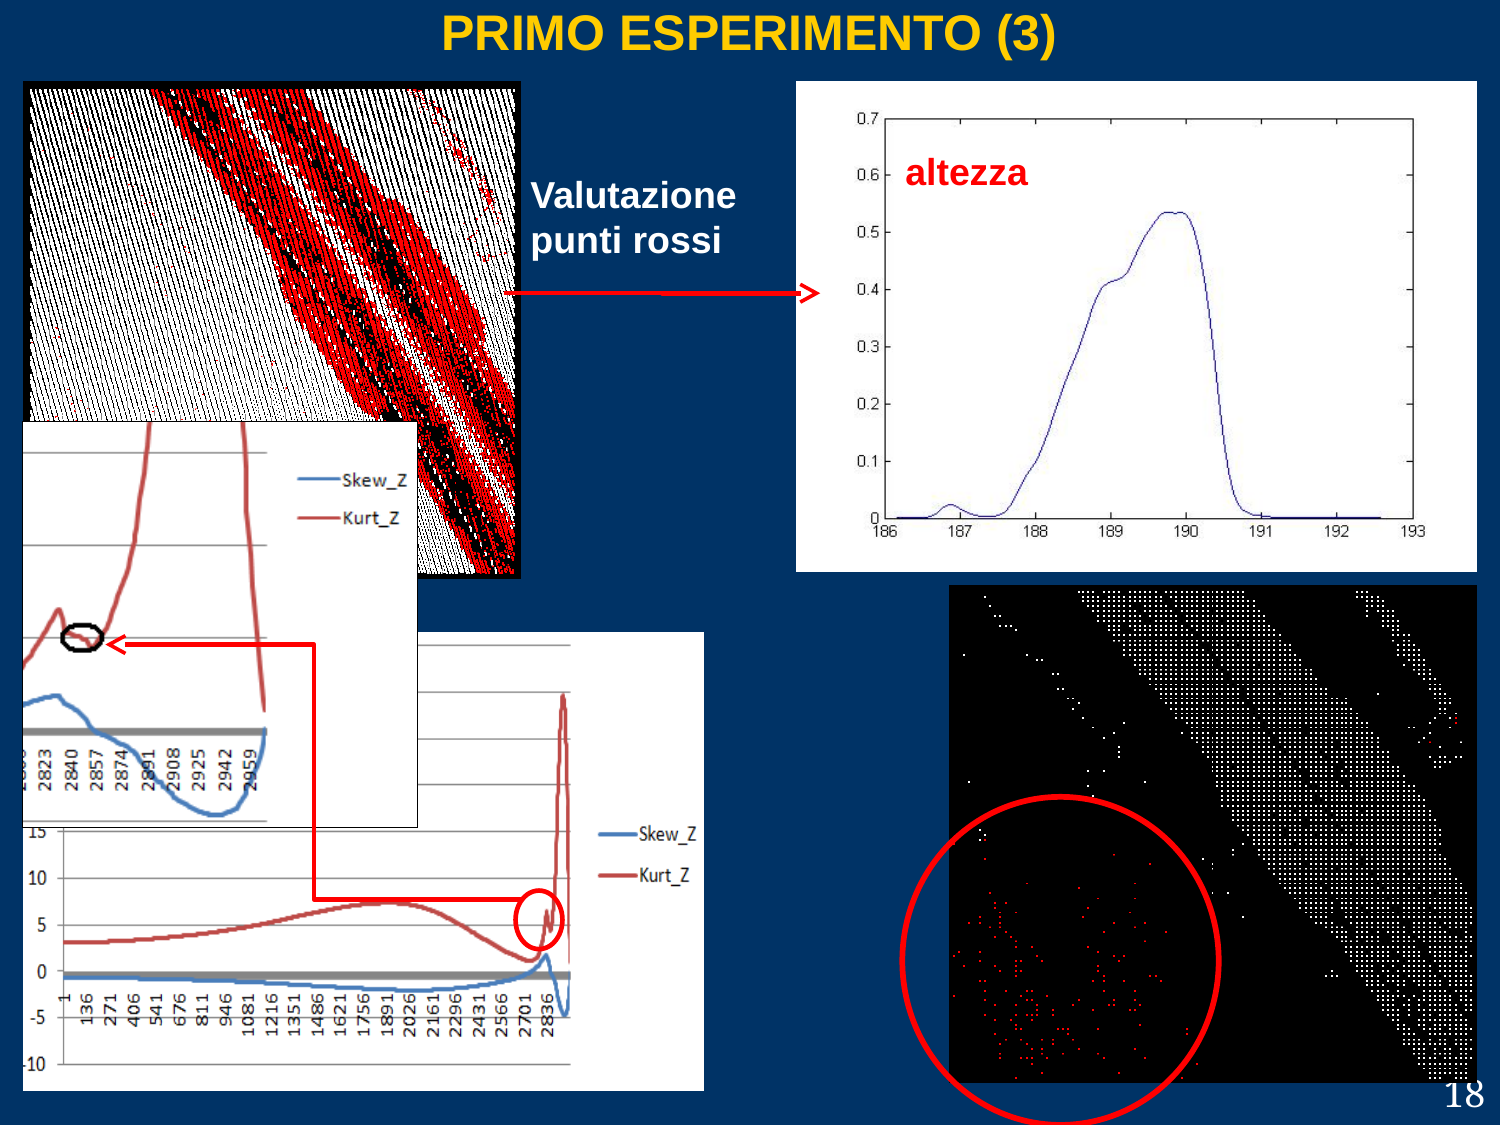

PRIMO ESPERIMENTO (3)
altezza
Valutazione punti rossi